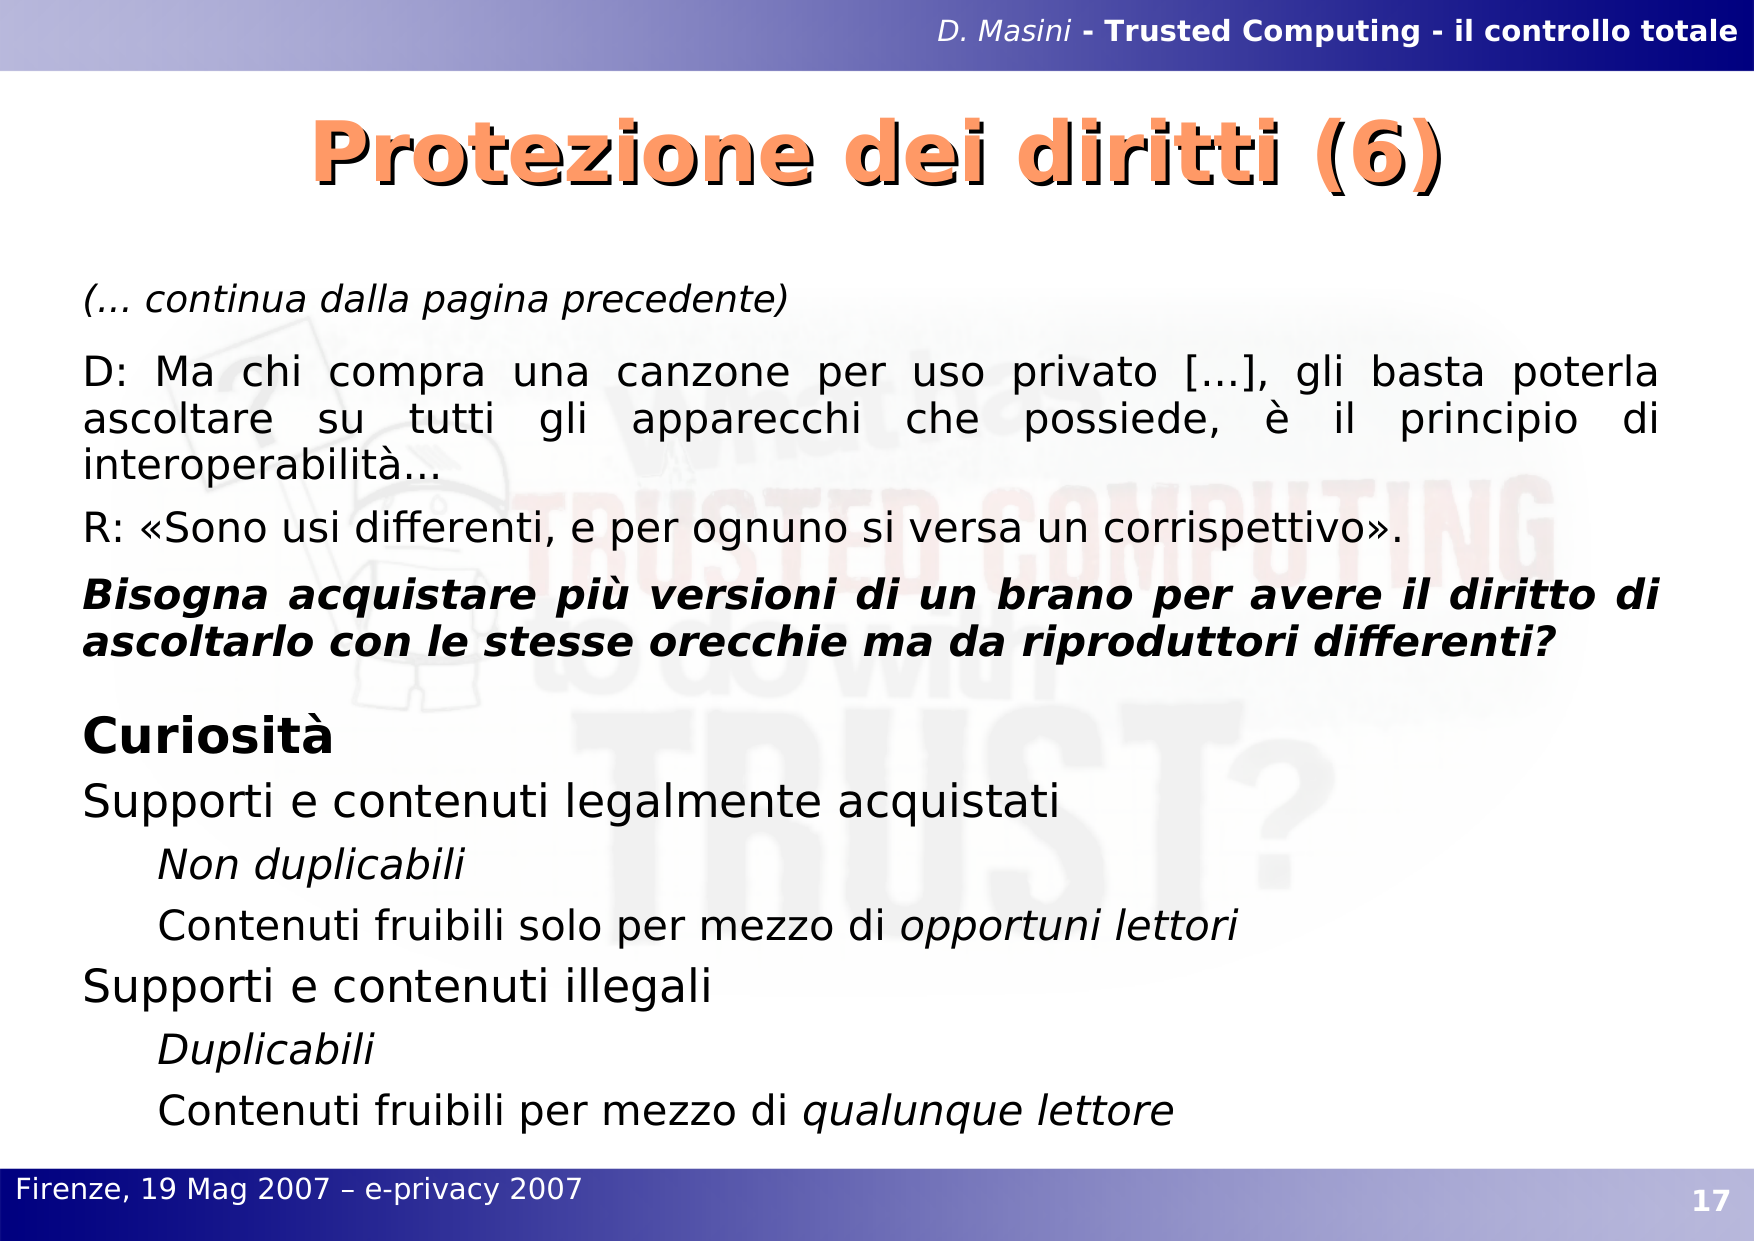

# Protezione dei diritti (6)
(... continua dalla pagina precedente)
D: Ma chi compra una canzone per uso privato [...], gli basta poterla ascoltare su tutti gli apparecchi che possiede, è il principio di interoperabilità...
R: «Sono usi differenti, e per ognuno si versa un corrispettivo».
Bisogna acquistare più versioni di un brano per avere il diritto di ascoltarlo con le stesse orecchie ma da riproduttori differenti?
Curiosità
Supporti e contenuti legalmente acquistati
Non duplicabili
Contenuti fruibili solo per mezzo di opportuni lettori
Supporti e contenuti illegali
Duplicabili
Contenuti fruibili per mezzo di qualunque lettore